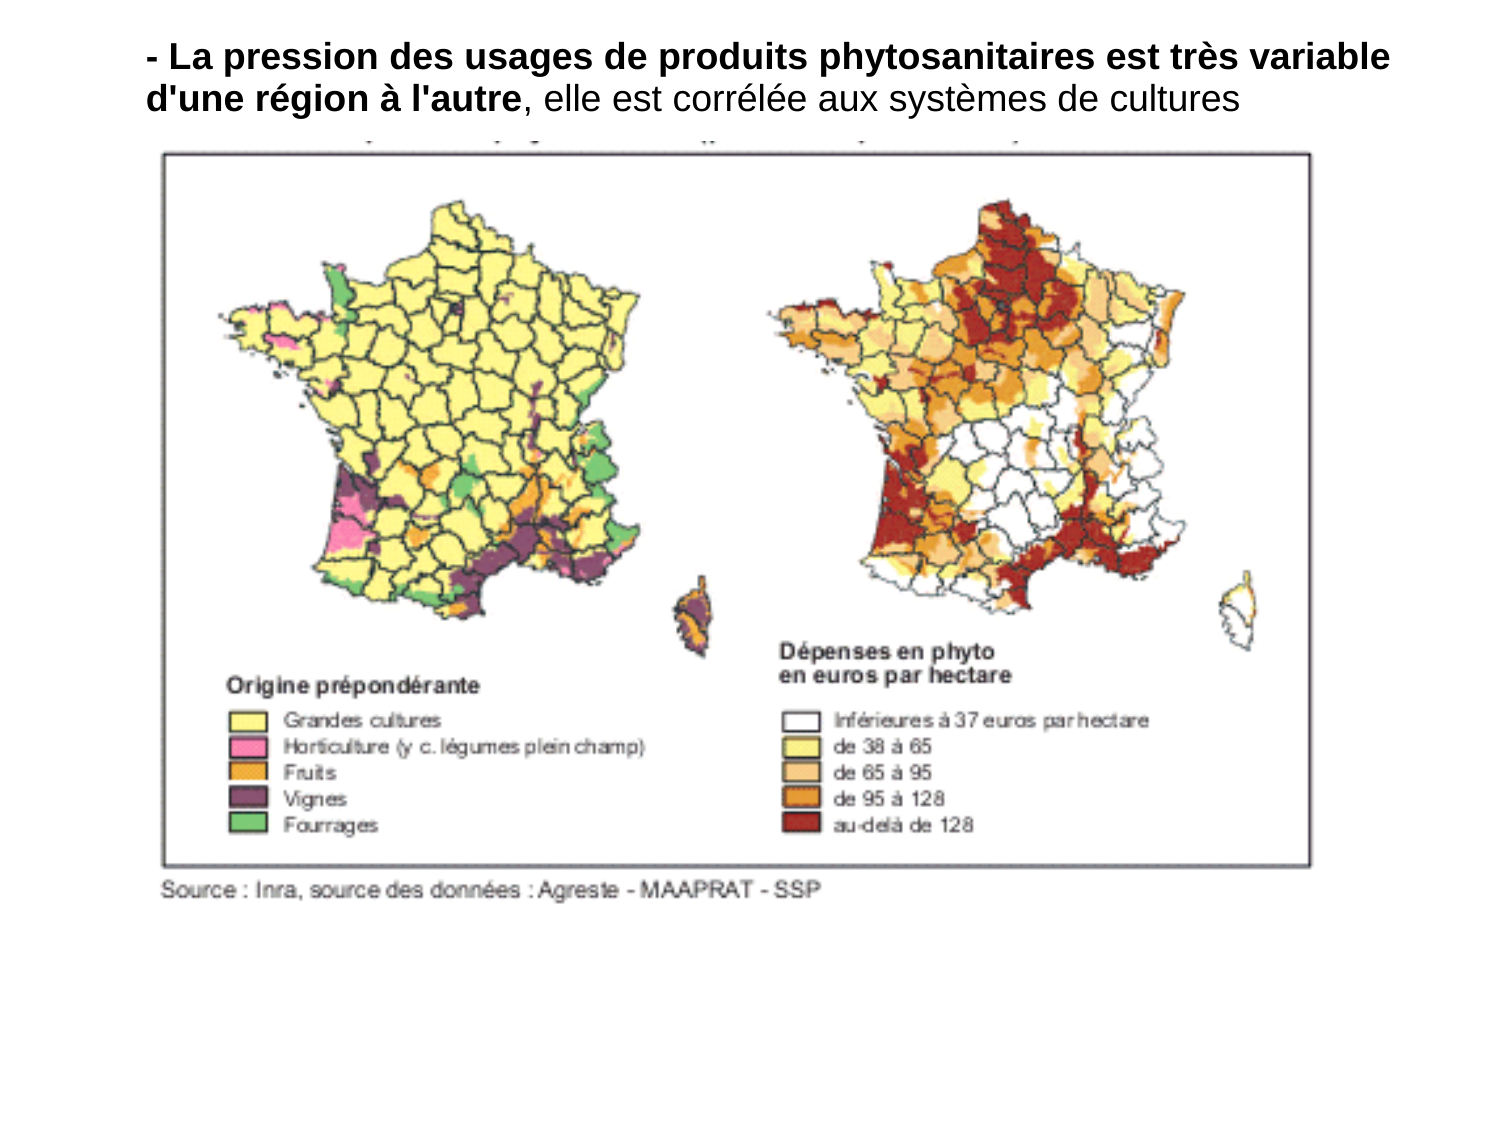

# - La pression des usages de produits phytosanitaires est très variable d'une région à l'autre, elle est corrélée aux systèmes de cultures